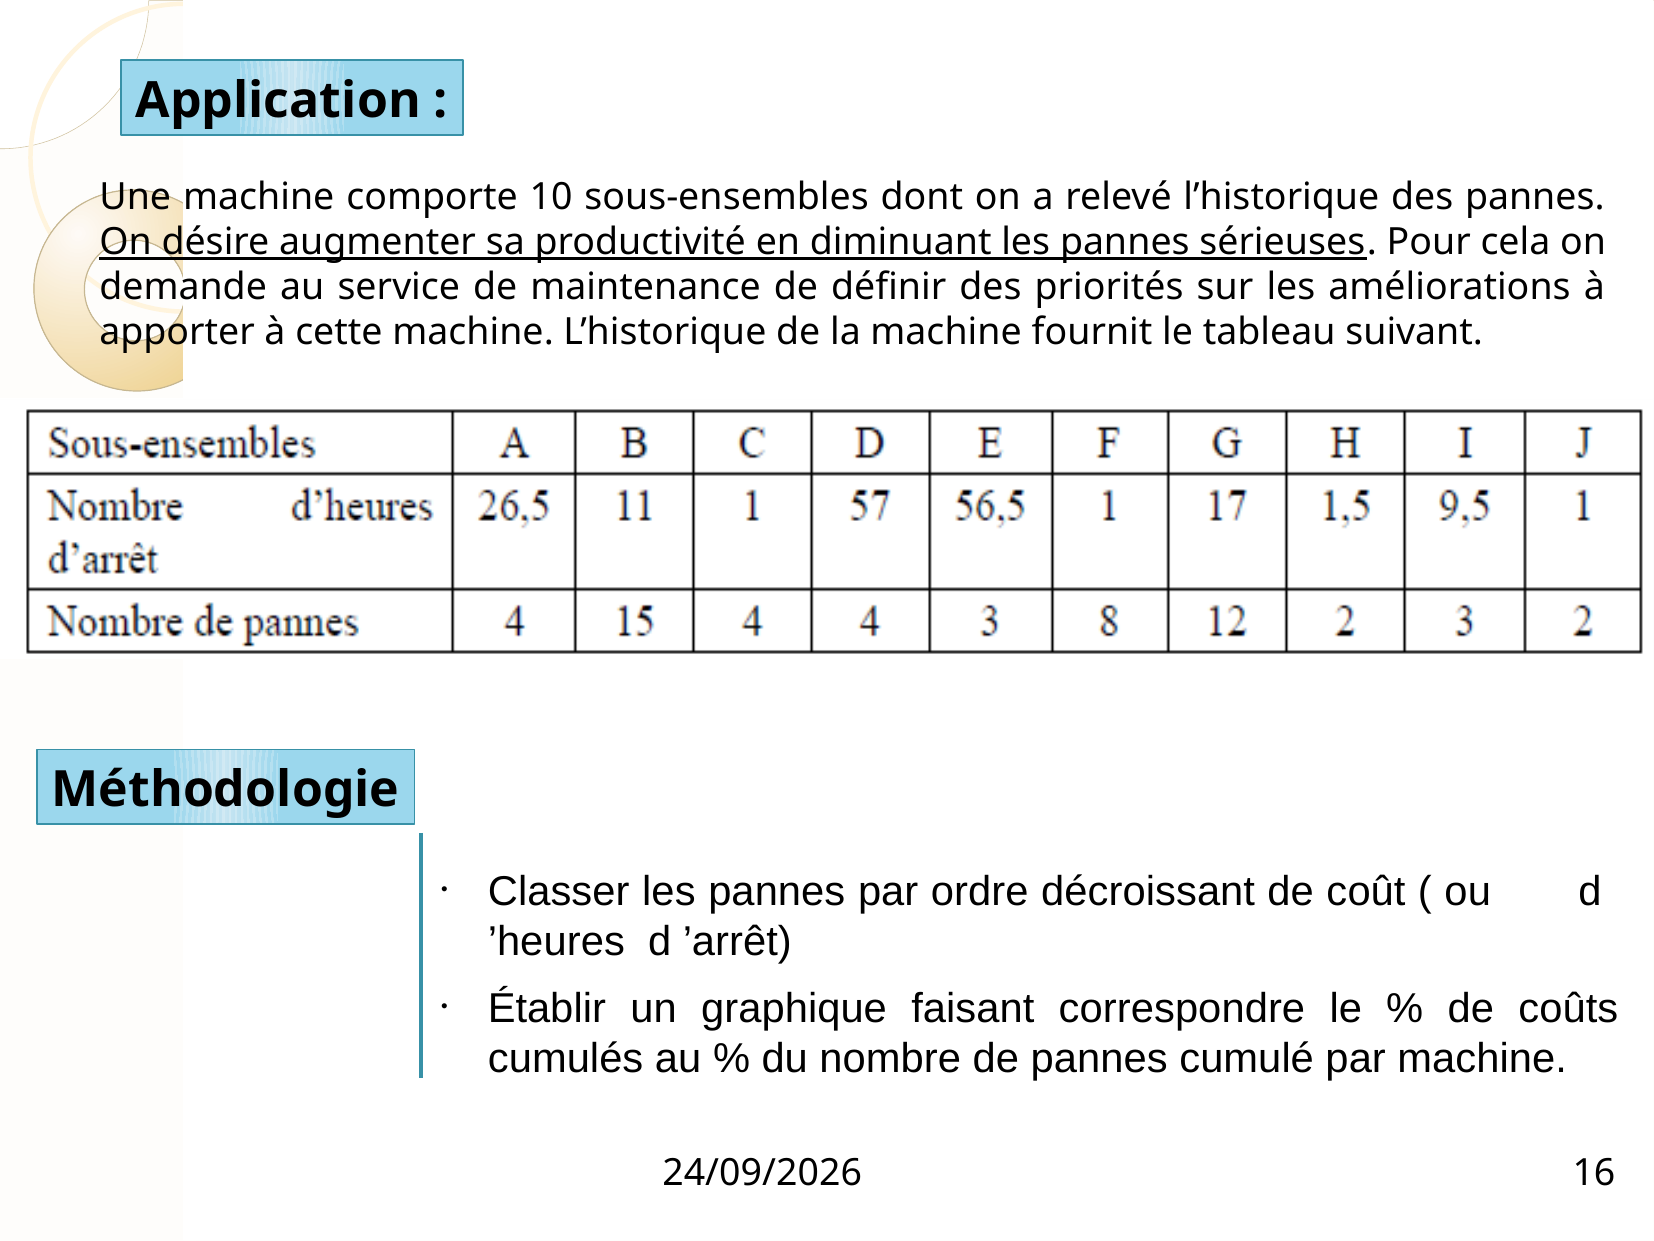

Application :
Une machine comporte 10 sous-ensembles dont on a relevé l’historique des pannes. On désire augmenter sa productivité en diminuant les pannes sérieuses. Pour cela on demande au service de maintenance de définir des priorités sur les améliorations à apporter à cette machine. L’historique de la machine fournit le tableau suivant.
Méthodologie
Classer les pannes par ordre décroissant de coût ( ou d ’heures d ’arrêt)
Établir un graphique faisant correspondre le % de coûts cumulés au % du nombre de pannes cumulé par machine.